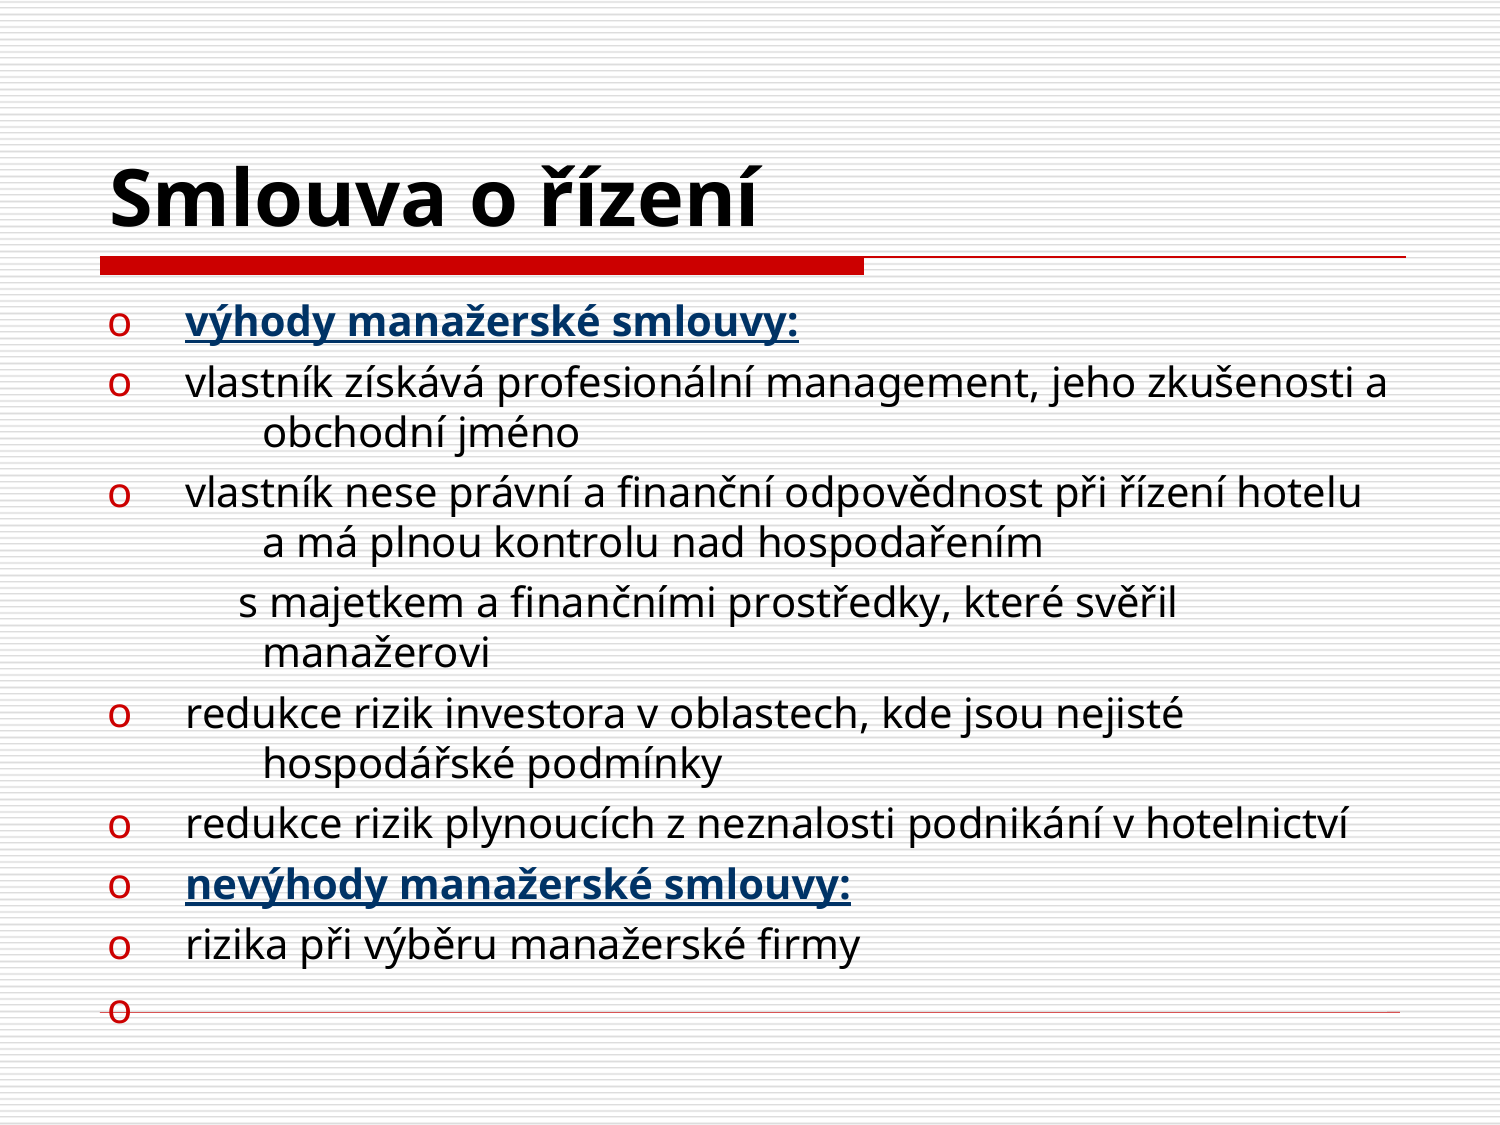

# Smlouva o řízení
výhody manažerské smlouvy:
vlastník získává profesionální management, jeho zkušenosti a obchodní jméno
vlastník nese právní a finanční odpovědnost při řízení hotelu a má plnou kontrolu nad hospodařením
 s majetkem a finančními prostředky, které svěřil manažerovi
redukce rizik investora v oblastech, kde jsou nejisté hospodářské podmínky
redukce rizik plynoucích z neznalosti podnikání v hotelnictví
nevýhody manažerské smlouvy:
rizika při výběru manažerské firmy